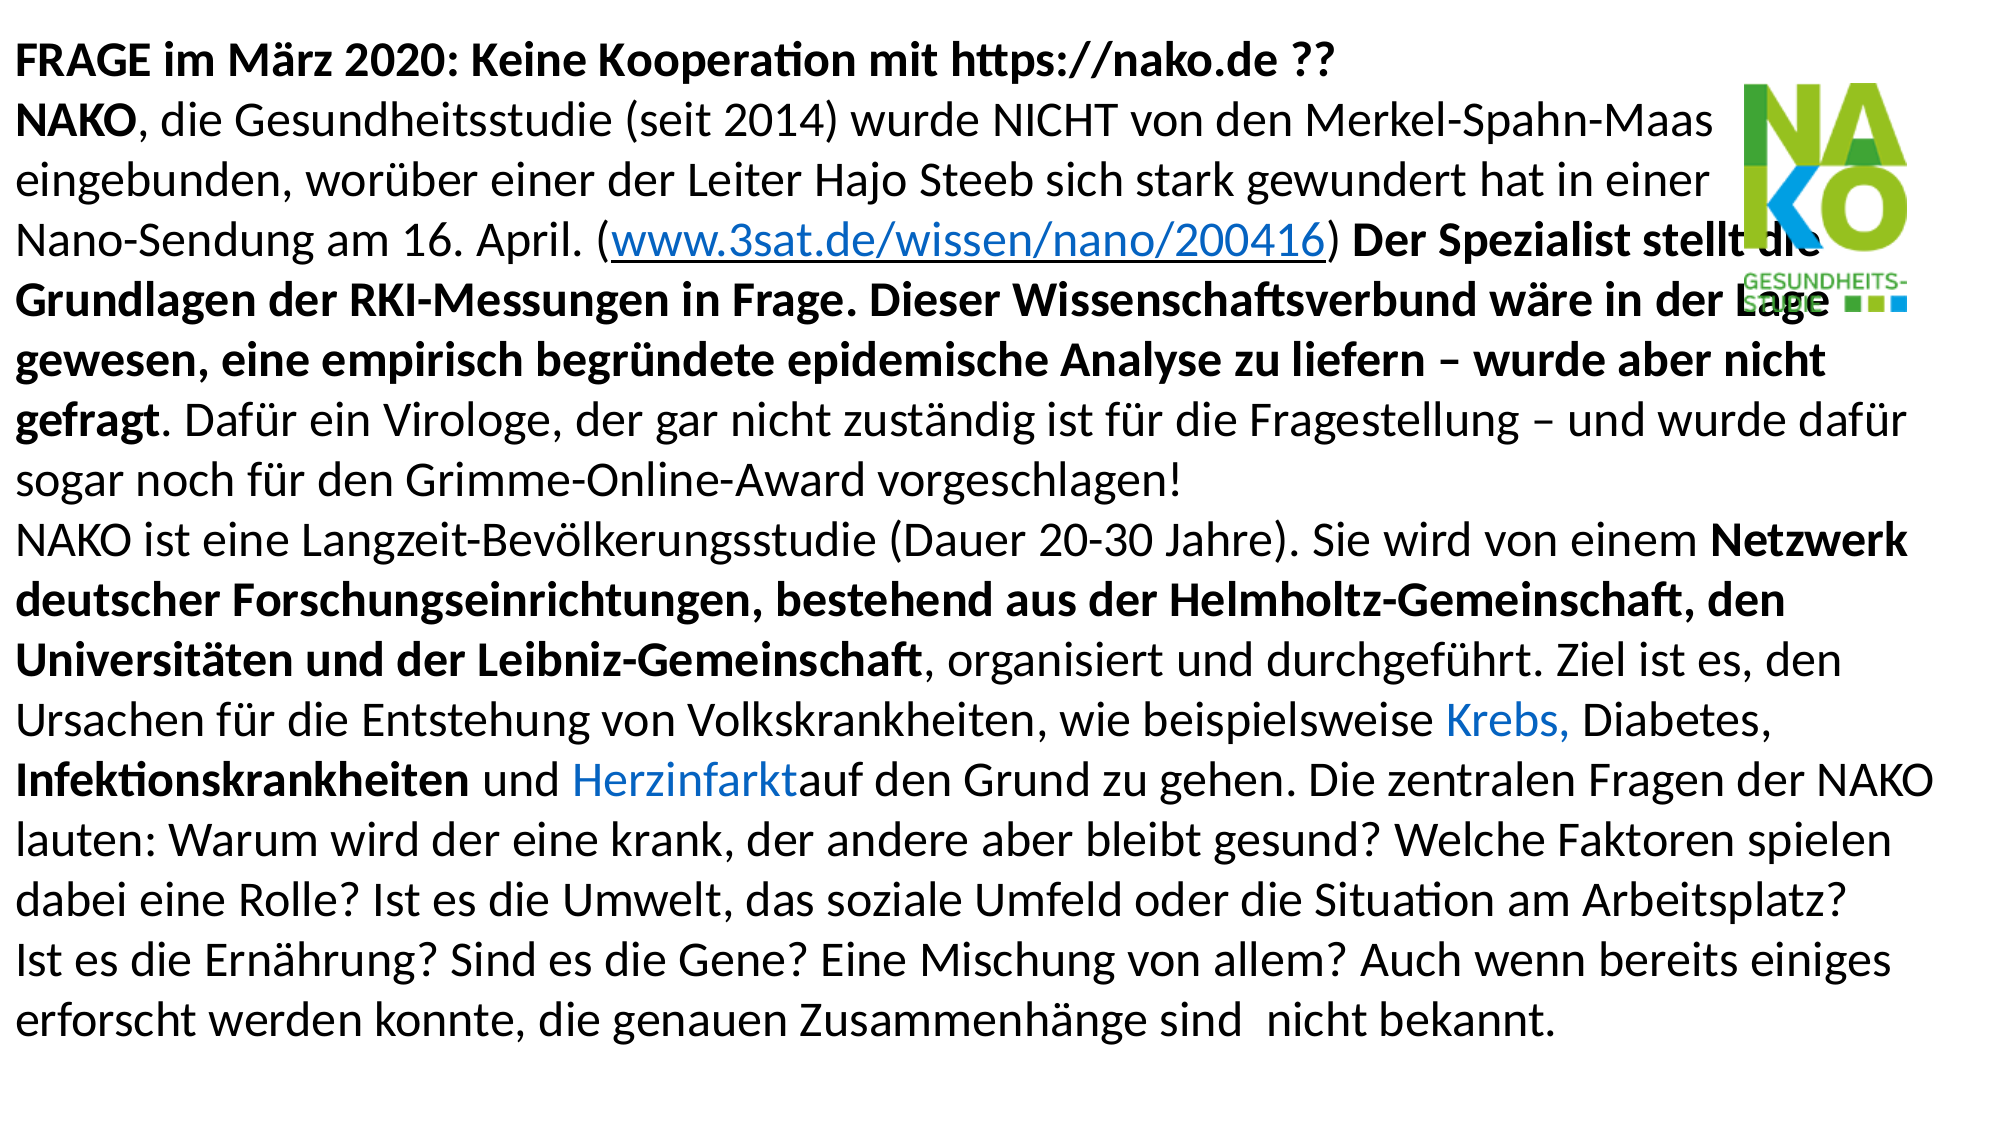

FRAGE im März 2020: Keine Kooperation mit https://nako.de ??
NAKO, die Gesundheitsstudie (seit 2014) wurde NICHT von den Merkel-Spahn-Maas eingebunden, worüber einer der Leiter Hajo Steeb sich stark gewundert hat in einer Nano-Sendung am 16. April. (www.3sat.de/wissen/nano/200416) Der Spezialist stellt die Grundlagen der RKI-Messungen in Frage. Dieser Wissenschaftsverbund wäre in der Lage gewesen, eine empirisch begründete epidemische Analyse zu liefern – wurde aber nicht gefragt. Dafür ein Virologe, der gar nicht zuständig ist für die Fragestellung – und wurde dafür sogar noch für den Grimme-Online-Award vorgeschlagen!
NAKO ist eine Langzeit-Bevölkerungsstudie (Dauer 20-30 Jahre). Sie wird von einem Netzwerk deutscher Forschungseinrichtungen, bestehend aus der Helmholtz-Gemeinschaft, den Universitäten und der Leibniz-Gemeinschaft, organisiert und durchgeführt. Ziel ist es, den Ursachen für die Entstehung von Volkskrankheiten, wie beispielsweise Krebs, Diabetes, Infektionskrankheiten und Herzinfarktauf den Grund zu gehen. Die zentralen Fragen der NAKO lauten: Warum wird der eine krank, der andere aber bleibt gesund? Welche Faktoren spielen dabei eine Rolle? Ist es die Umwelt, das soziale Umfeld oder die Situation am Arbeitsplatz? Ist es die Ernährung? Sind es die Gene? Eine Mischung von allem? Auch wenn bereits einiges erforscht werden konnte, die genauen Zusammenhänge sind  nicht bekannt.